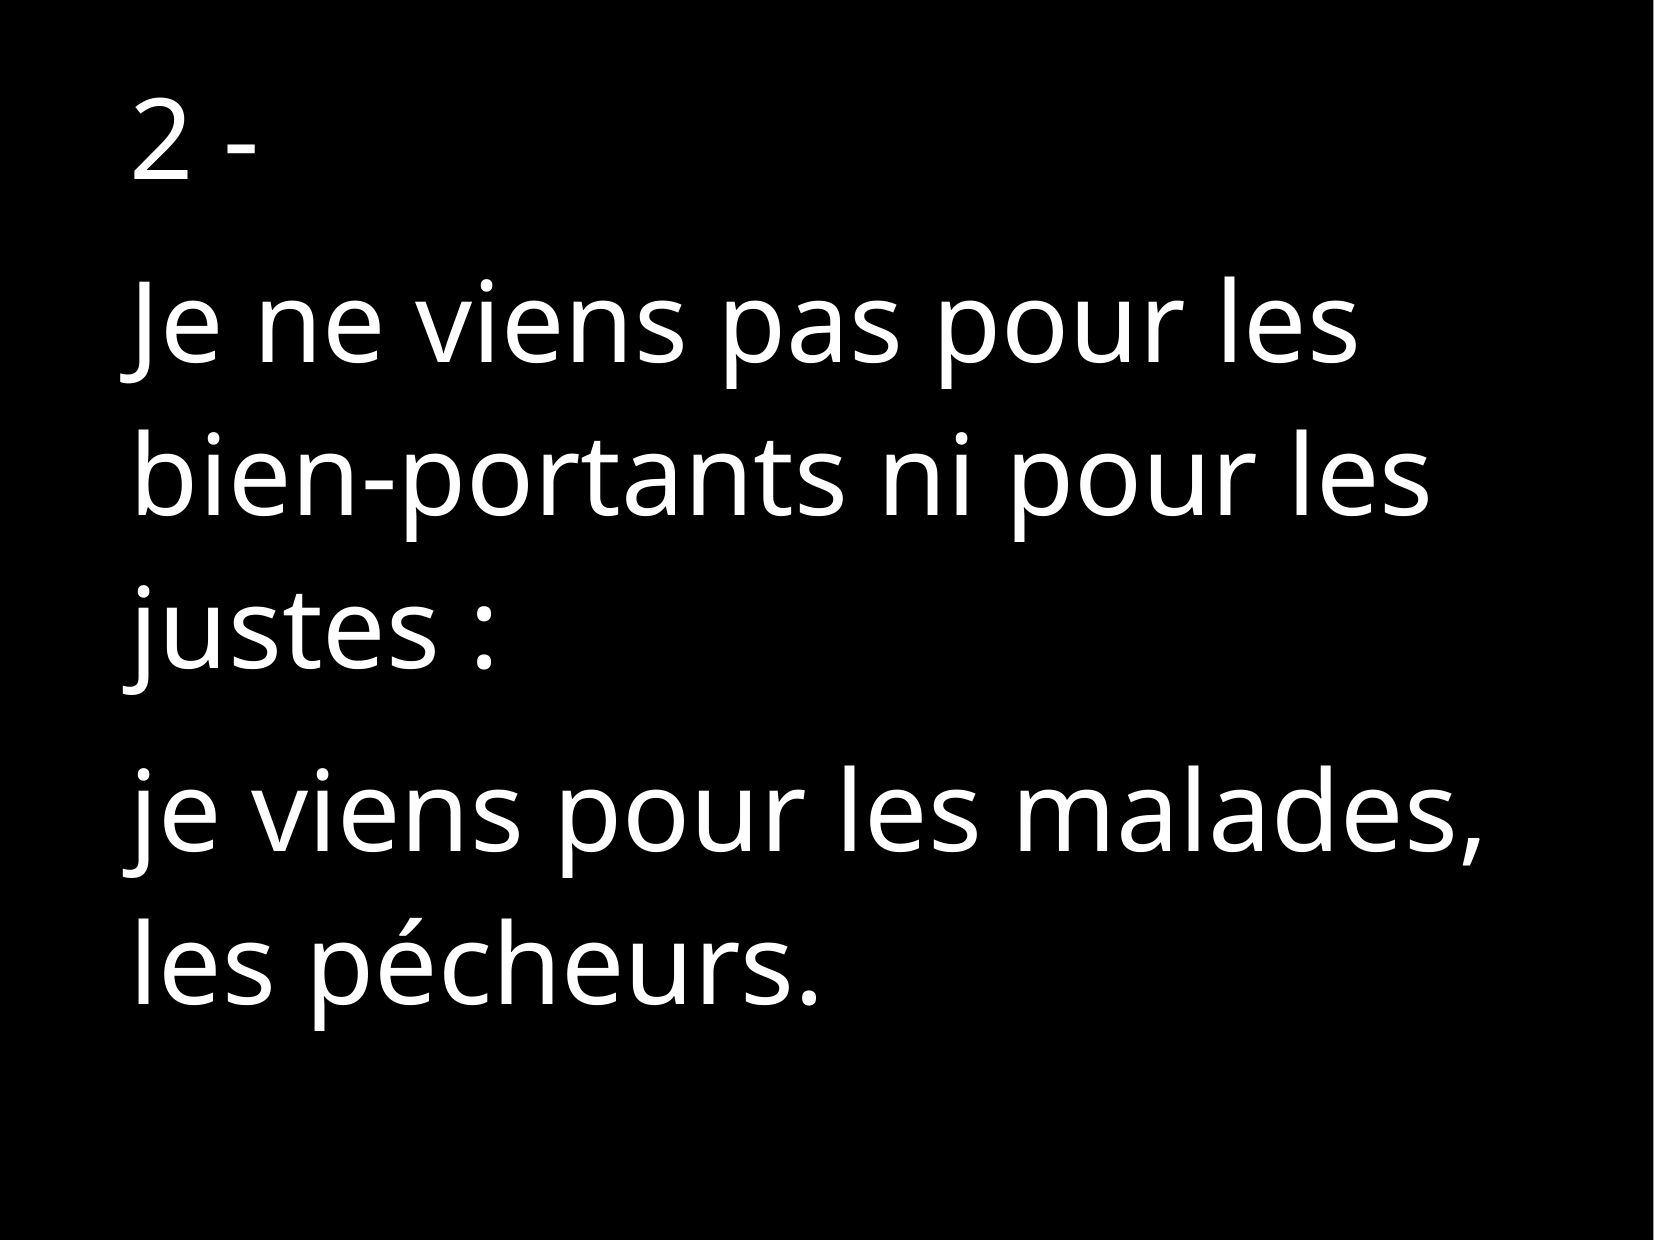

# 2 -
Je ne viens pas pour les bien-portants ni pour les justes :
je viens pour les malades, les pécheurs.